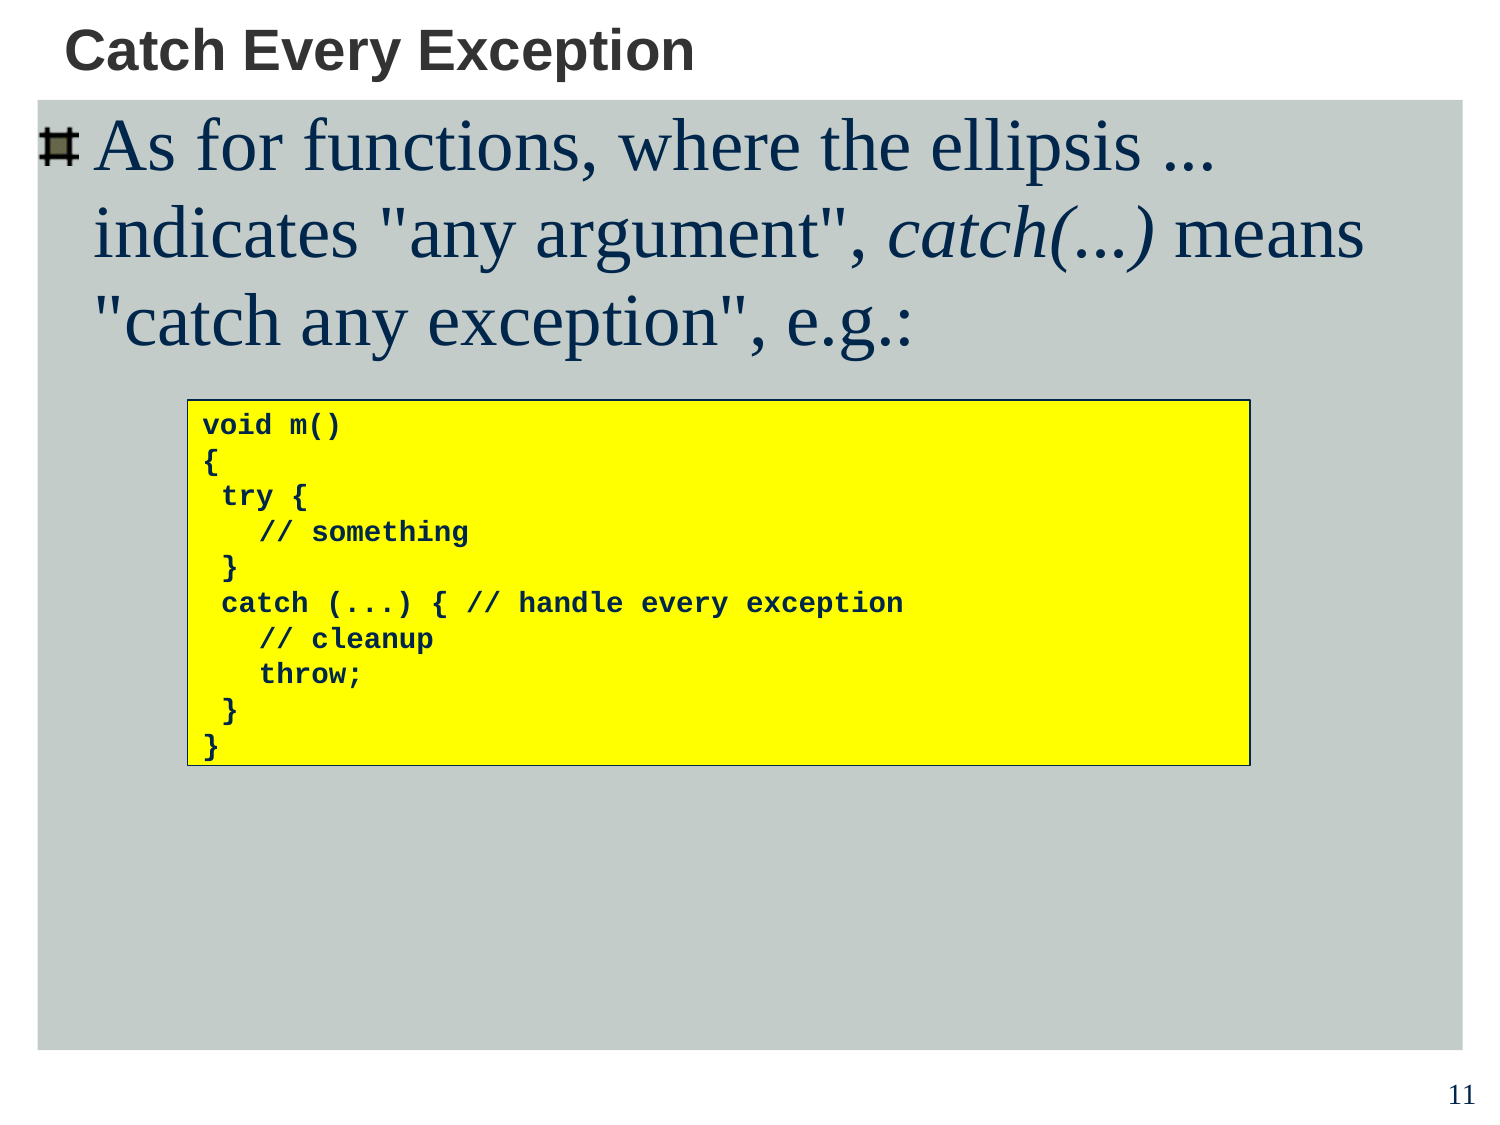

# Catch Every Exception
As for functions, where the ellipsis ... indicates "any argument", catch(...) means "catch any exception", e.g.:
void m()
{
	try {
		// something
	}
	catch (...) { // handle every exception
		// cleanup
		throw;
	}
}